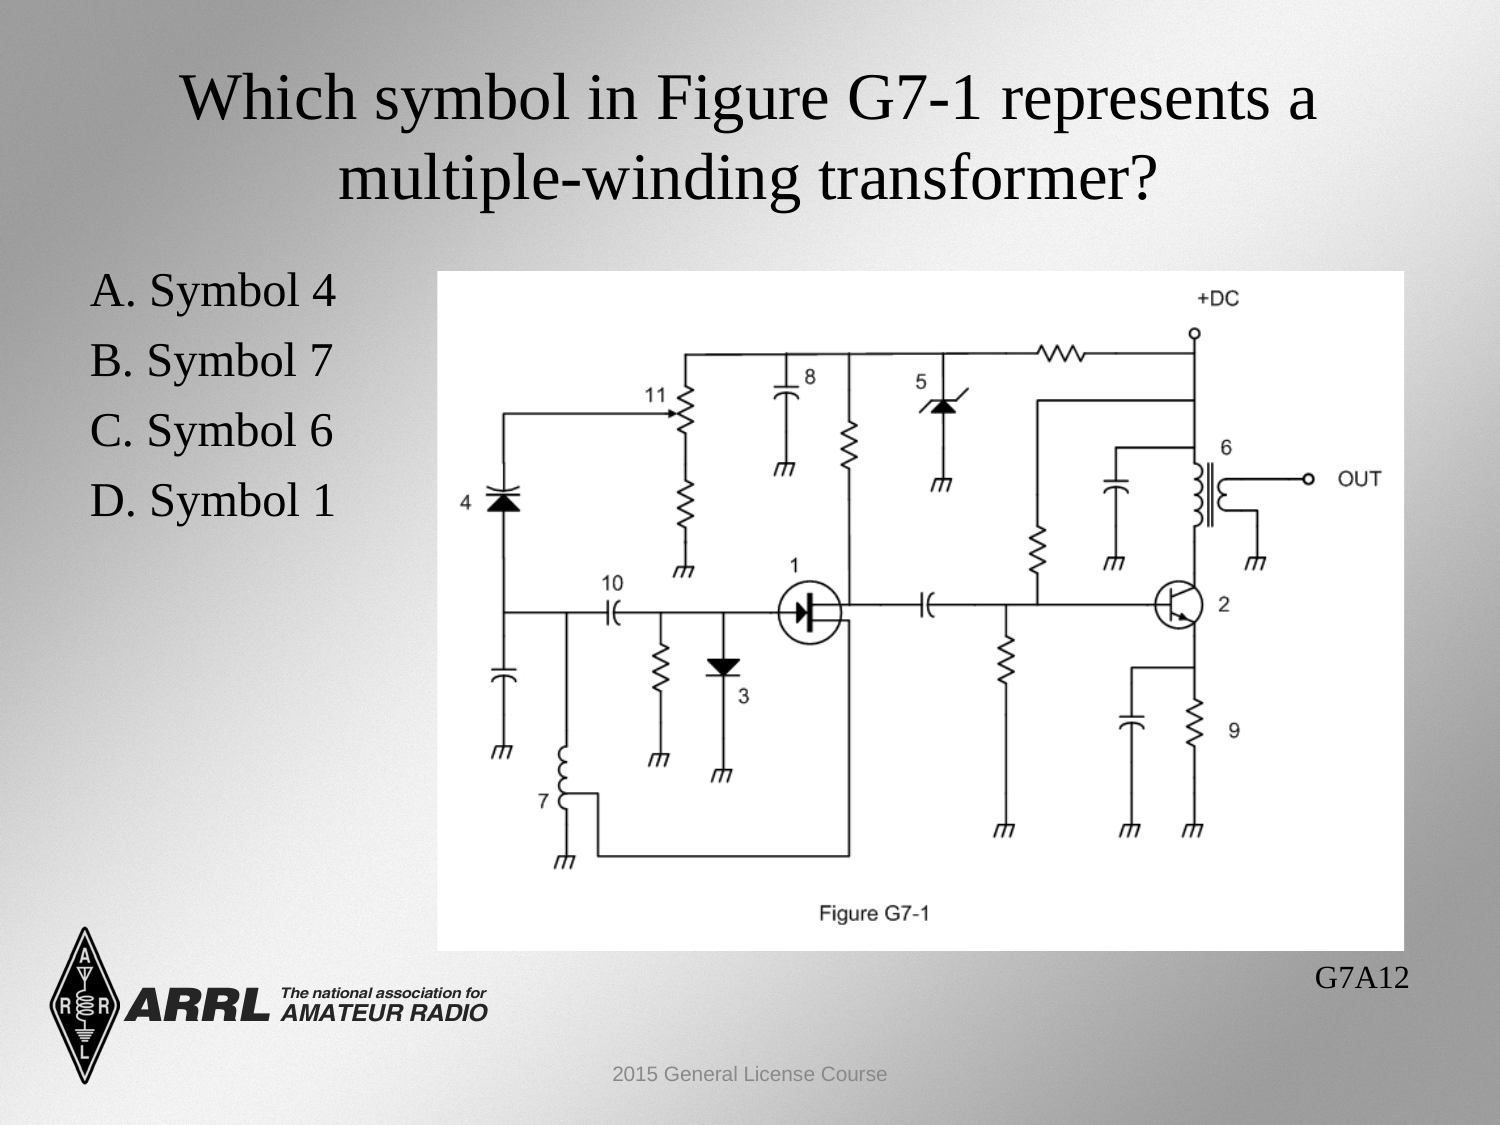

# Which symbol in Figure G7-1 represents a multiple-winding transformer?
A. Symbol 4
B. Symbol 7
C. Symbol 6
D. Symbol 1
 G7A12
2015 General License Course